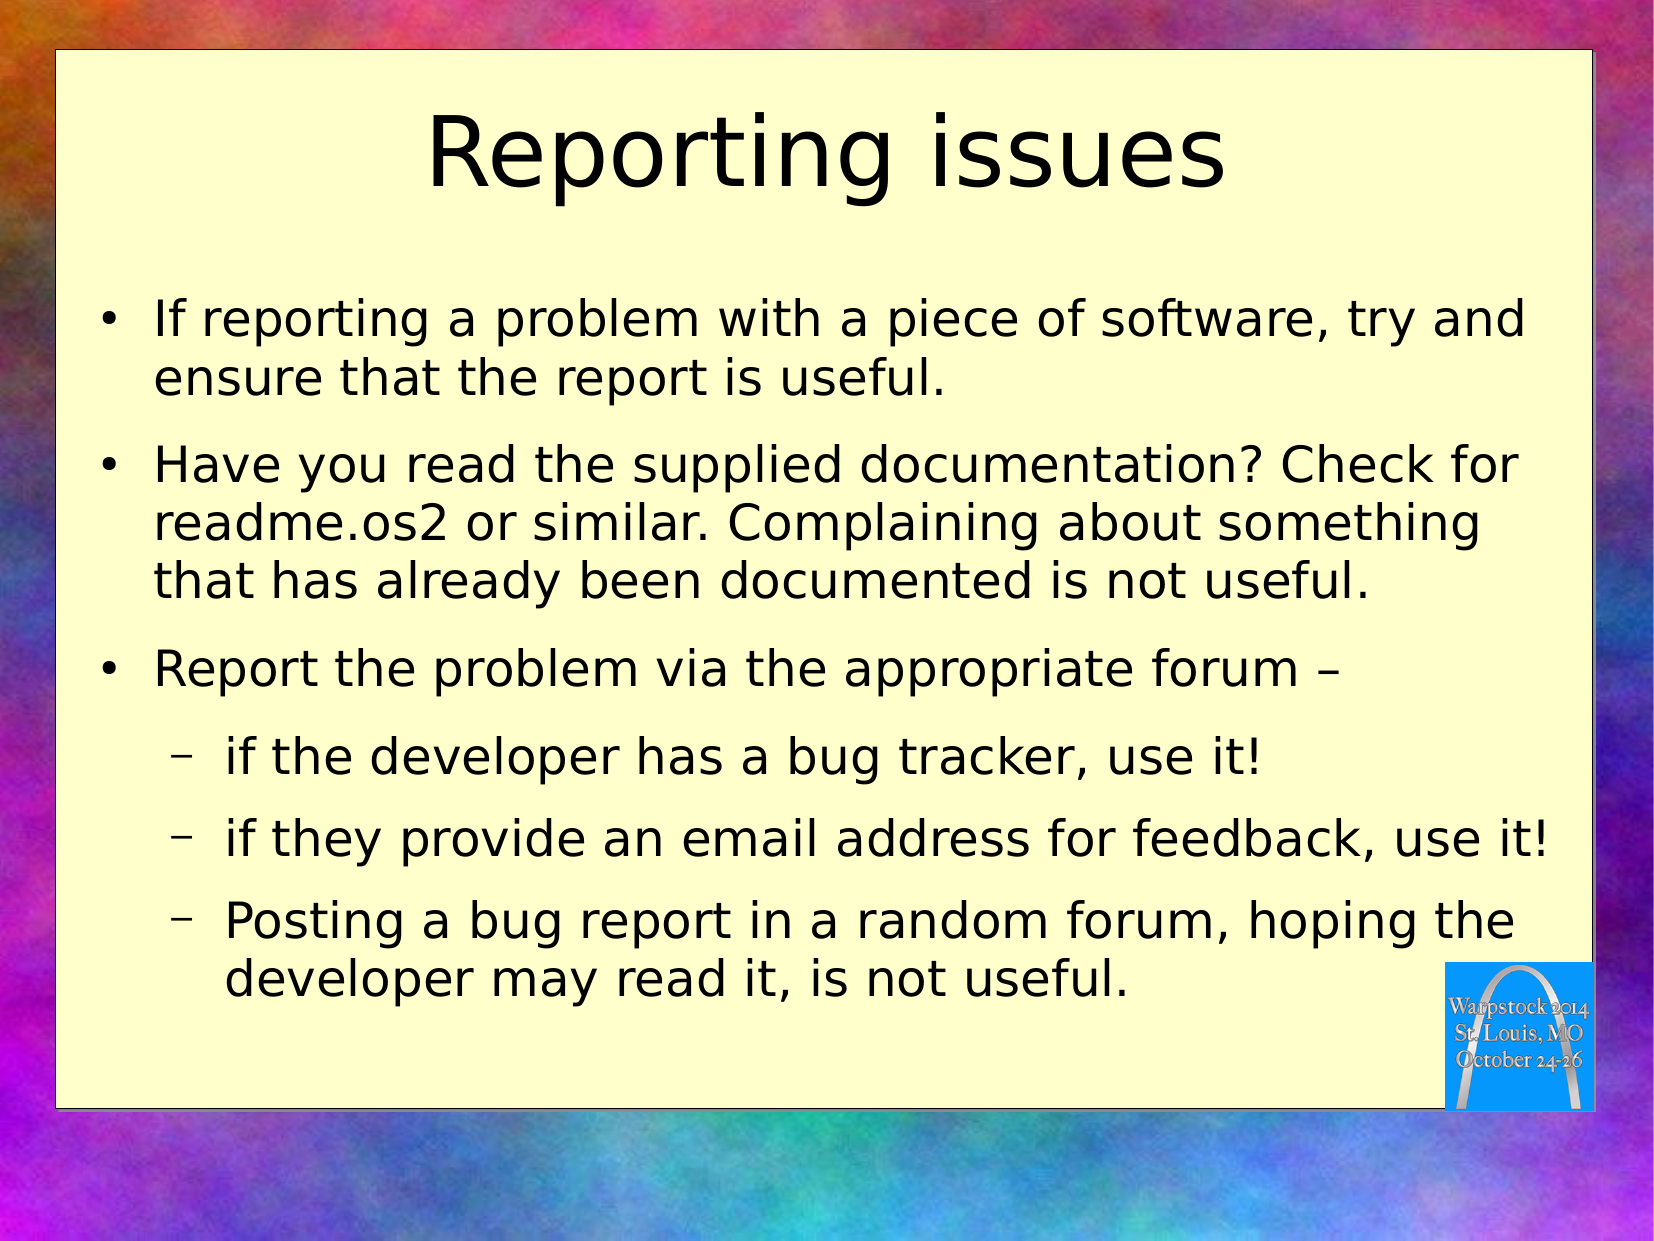

# Reporting issues
If reporting a problem with a piece of software, try and ensure that the report is useful.
Have you read the supplied documentation? Check for readme.os2 or similar. Complaining about something that has already been documented is not useful.
Report the problem via the appropriate forum –
if the developer has a bug tracker, use it!
if they provide an email address for feedback, use it!
Posting a bug report in a random forum, hoping the developer may read it, is not useful.